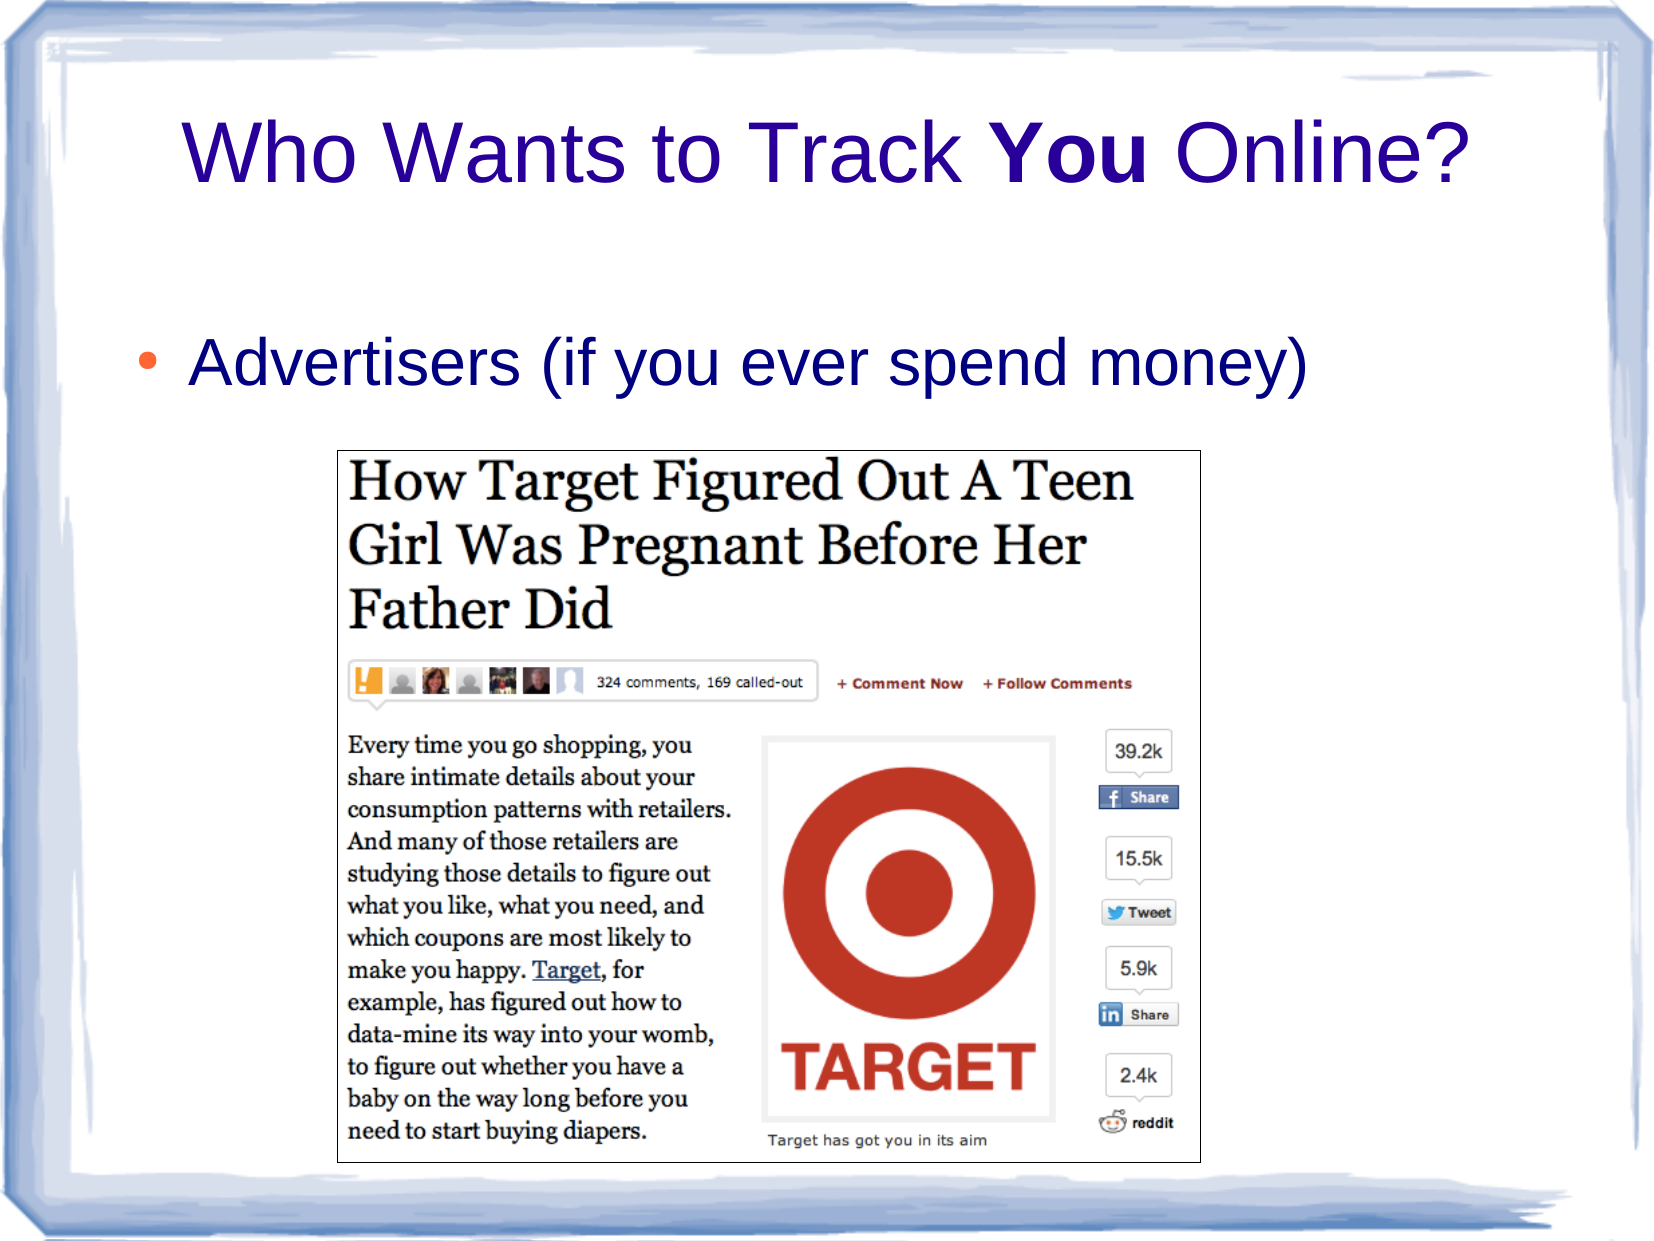

# Who Wants to Track You Online?
Advertisers (if you ever spend money)